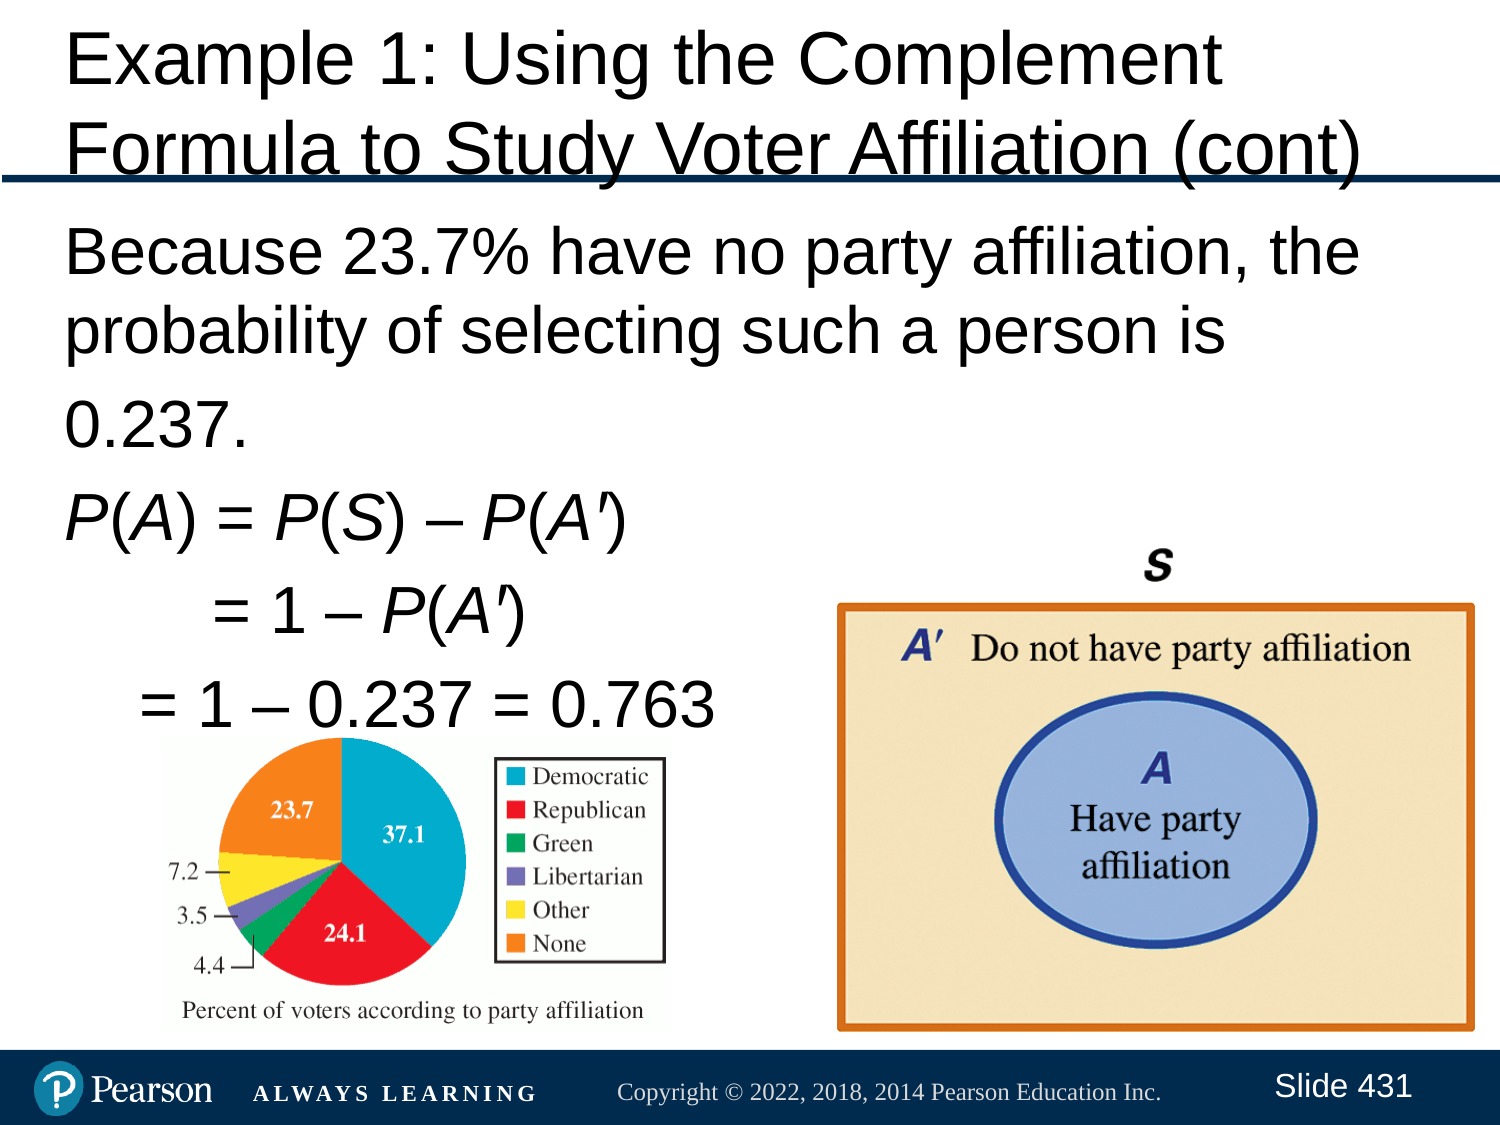

# Example 1: Using the Complement Formula to Study Voter Affiliation (cont)
Because 23.7% have no party affiliation, the probability of selecting such a person is
0.237.
P(A) = P(S) – P(Aꞌ)
 = 1 – P(Aꞌ)
	= 1 – 0.237 = 0.763